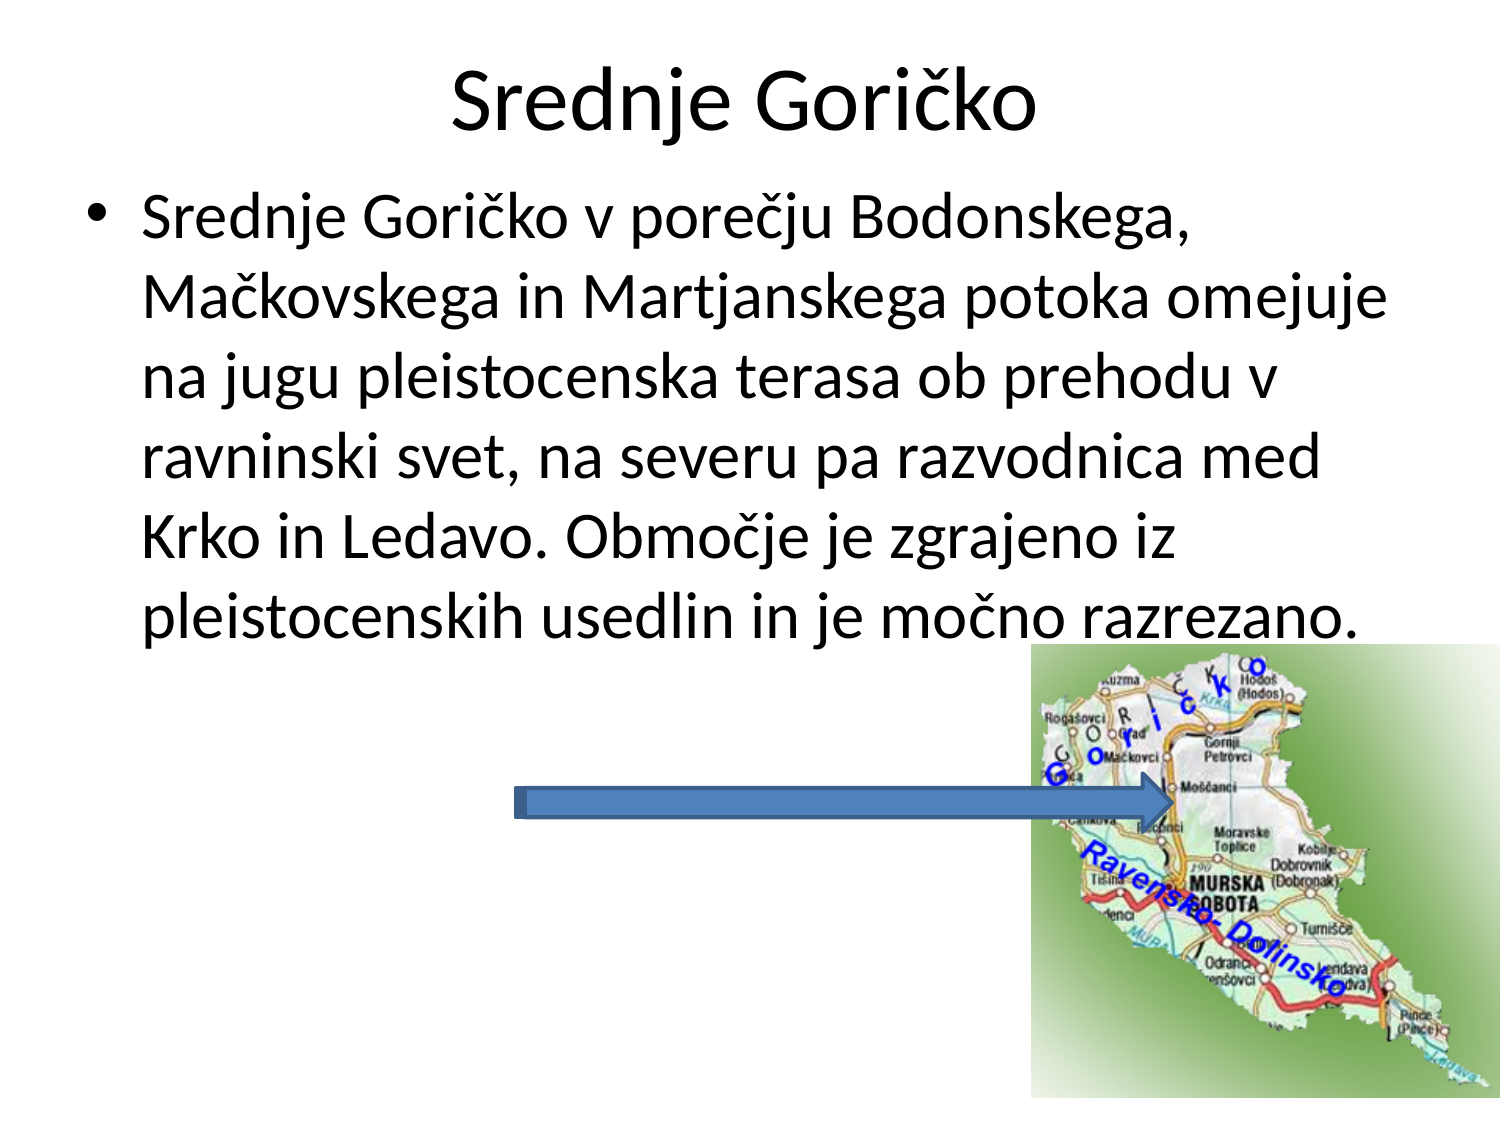

# Srednje Goričko
Srednje Goričko v porečju Bodonskega, Mačkovskega in Martjanskega potoka omejuje na jugu pleistocenska terasa ob prehodu v ravninski svet, na severu pa razvodnica med Krko in Ledavo. Območje je zgrajeno iz pleistocenskih usedlin in je močno razrezano.